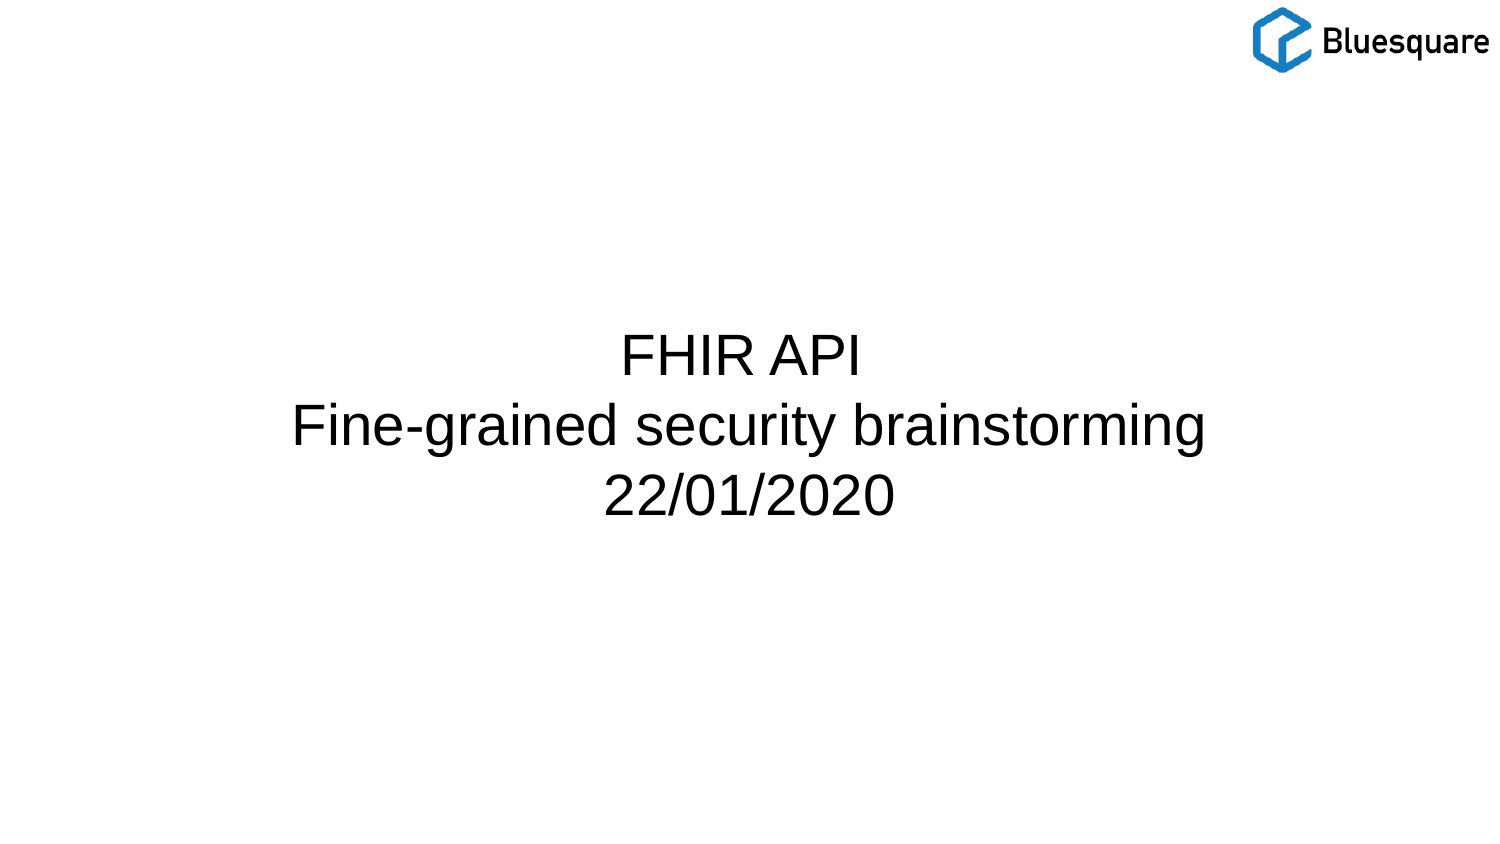

# FHIR API Fine-grained security brainstorming 22/01/2020